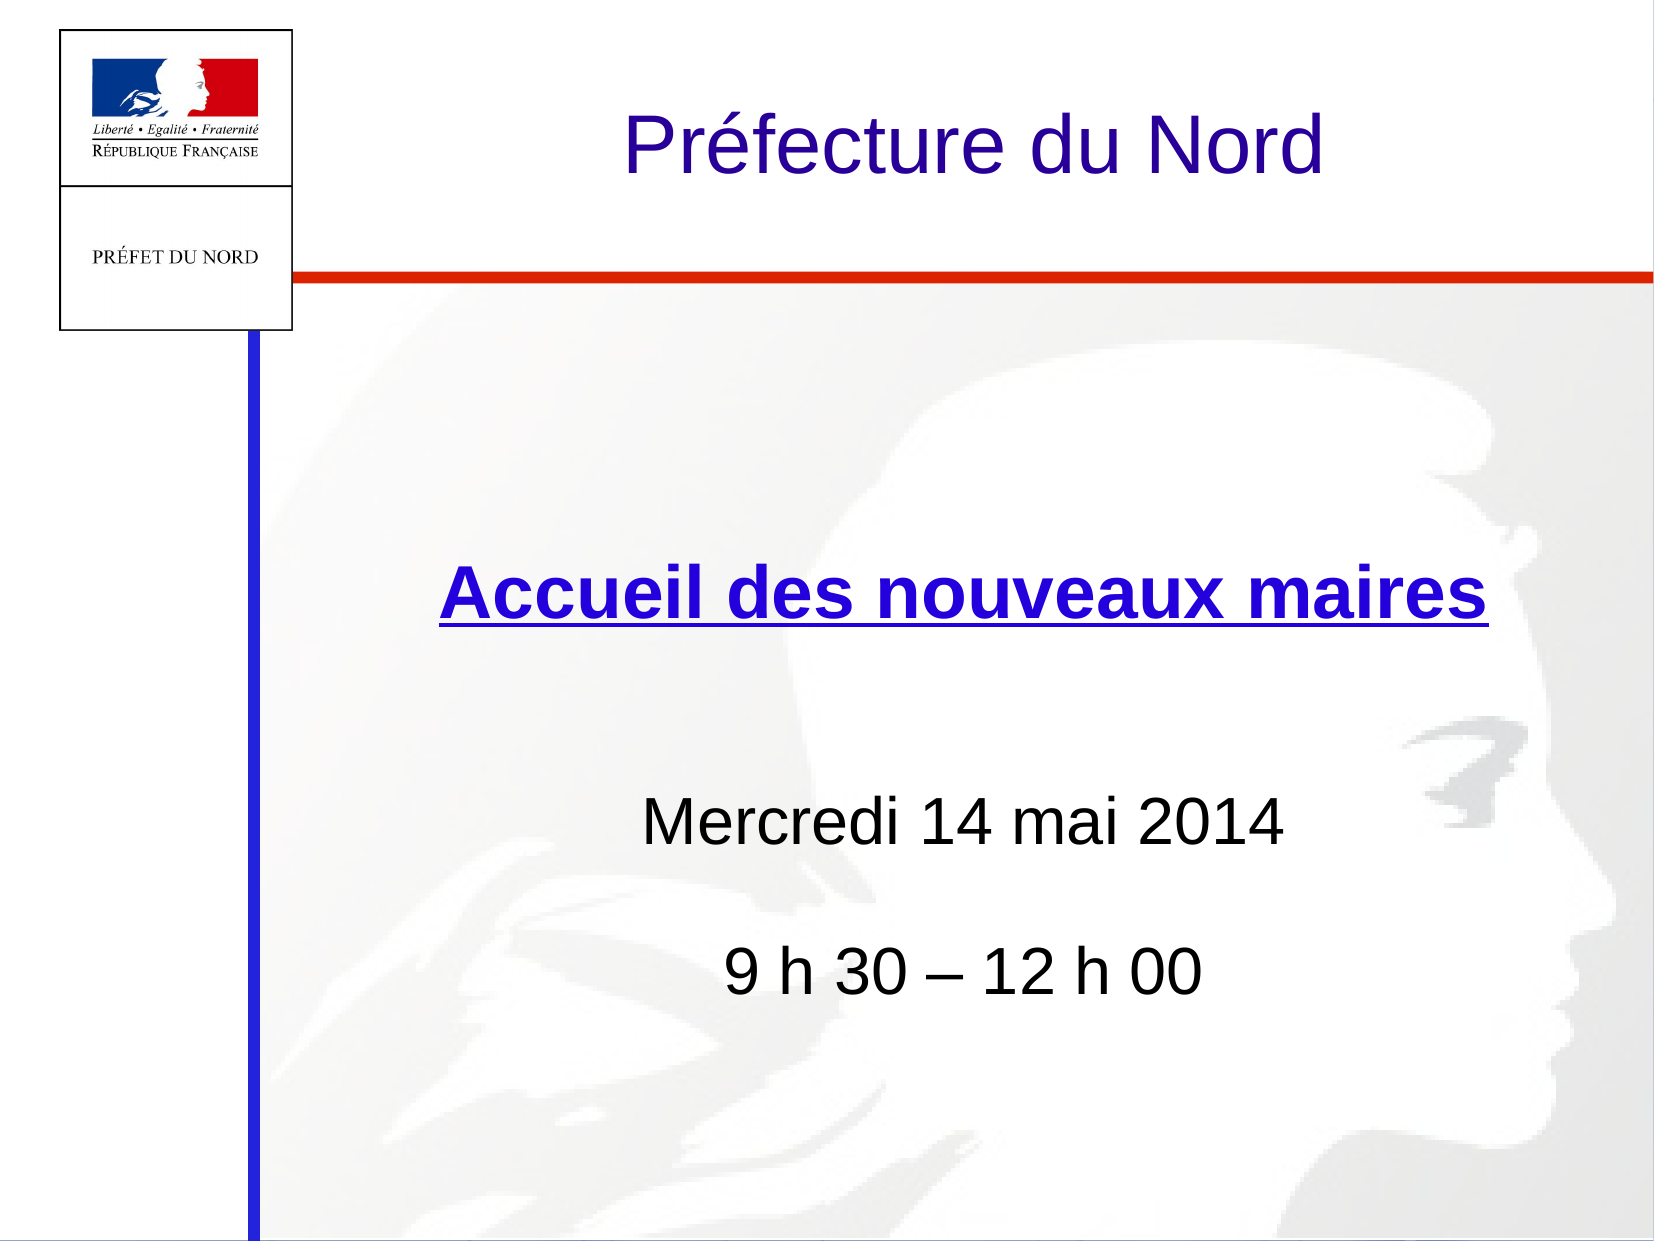

# Préfecture du Nord
Accueil des nouveaux maires
Mercredi 14 mai 2014
9 h 30 – 12 h 00